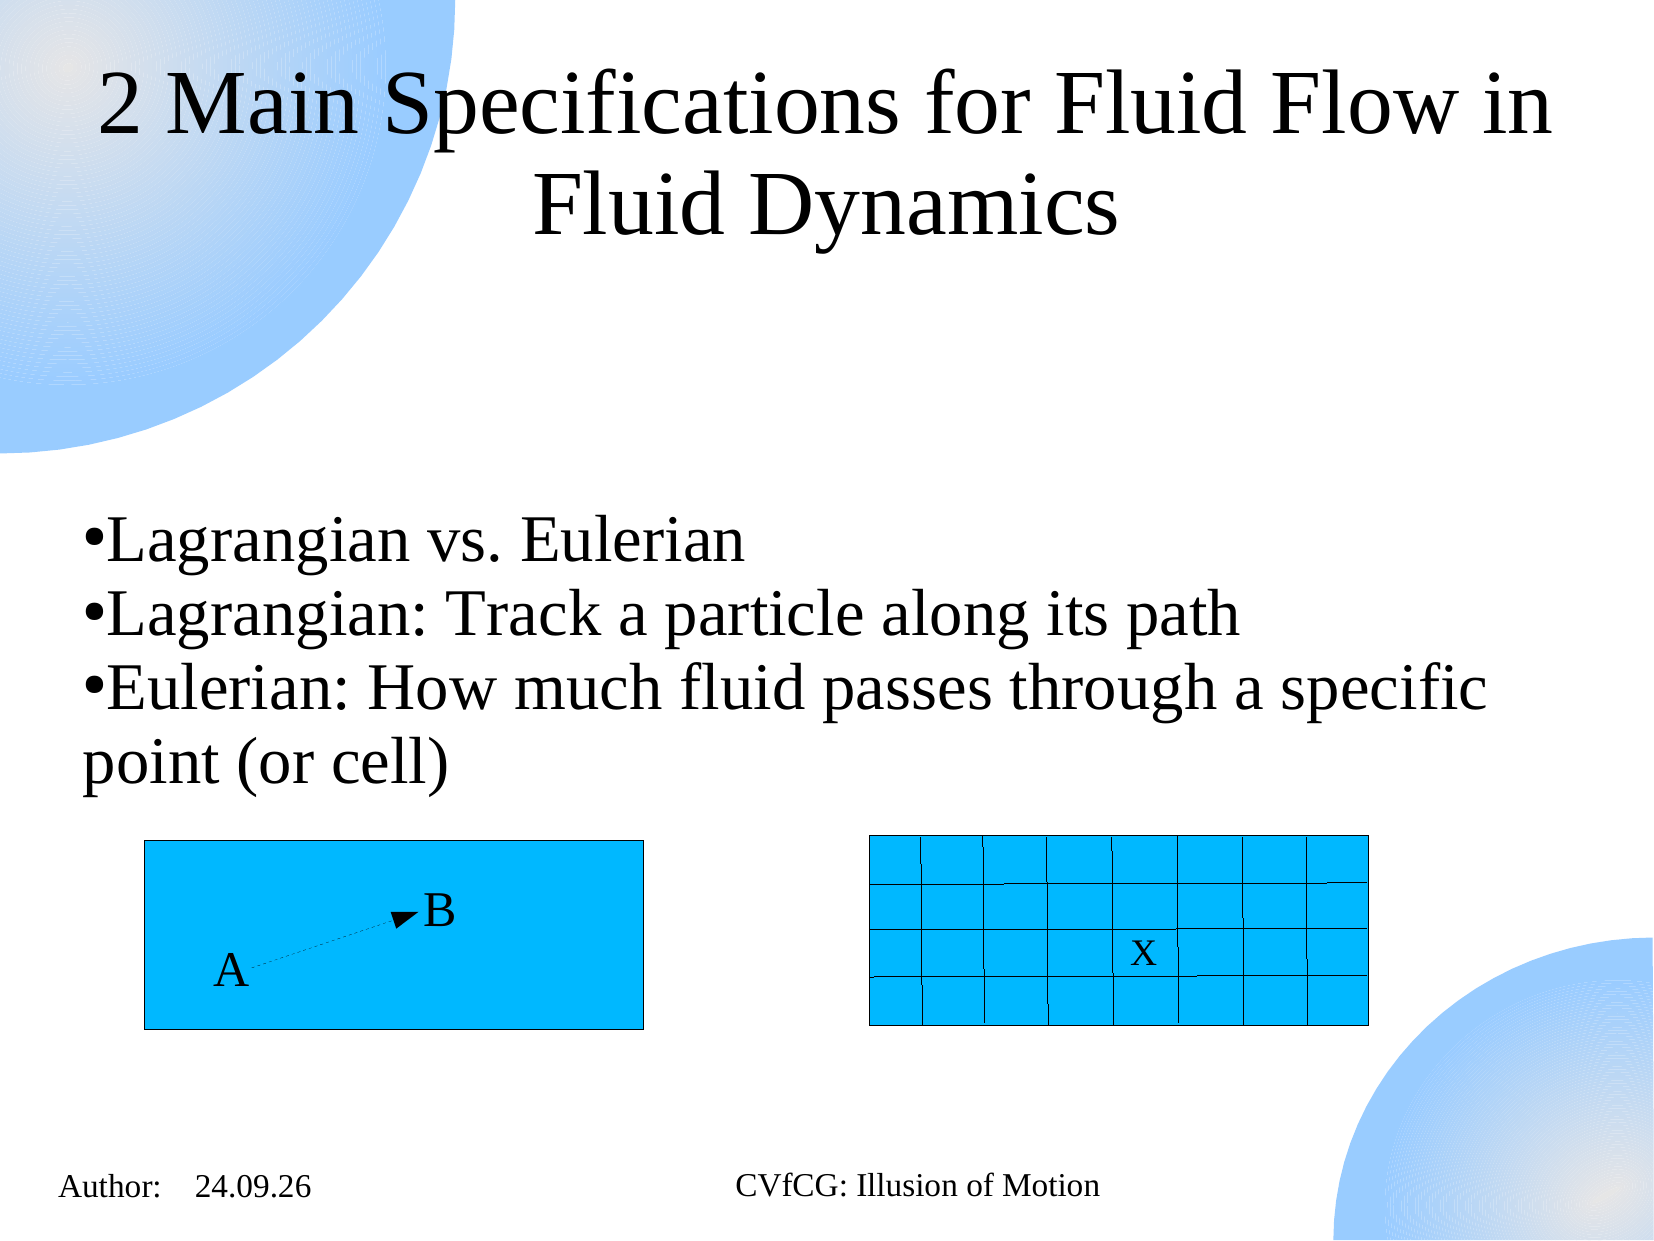

# 2 Main Specifications for Fluid Flow in Fluid Dynamics
Lagrangian vs. Eulerian
Lagrangian: Track a particle along its path
Eulerian: How much fluid passes through a specific point (or cell)
B
X
A
CVfCG: Illusion of Motion